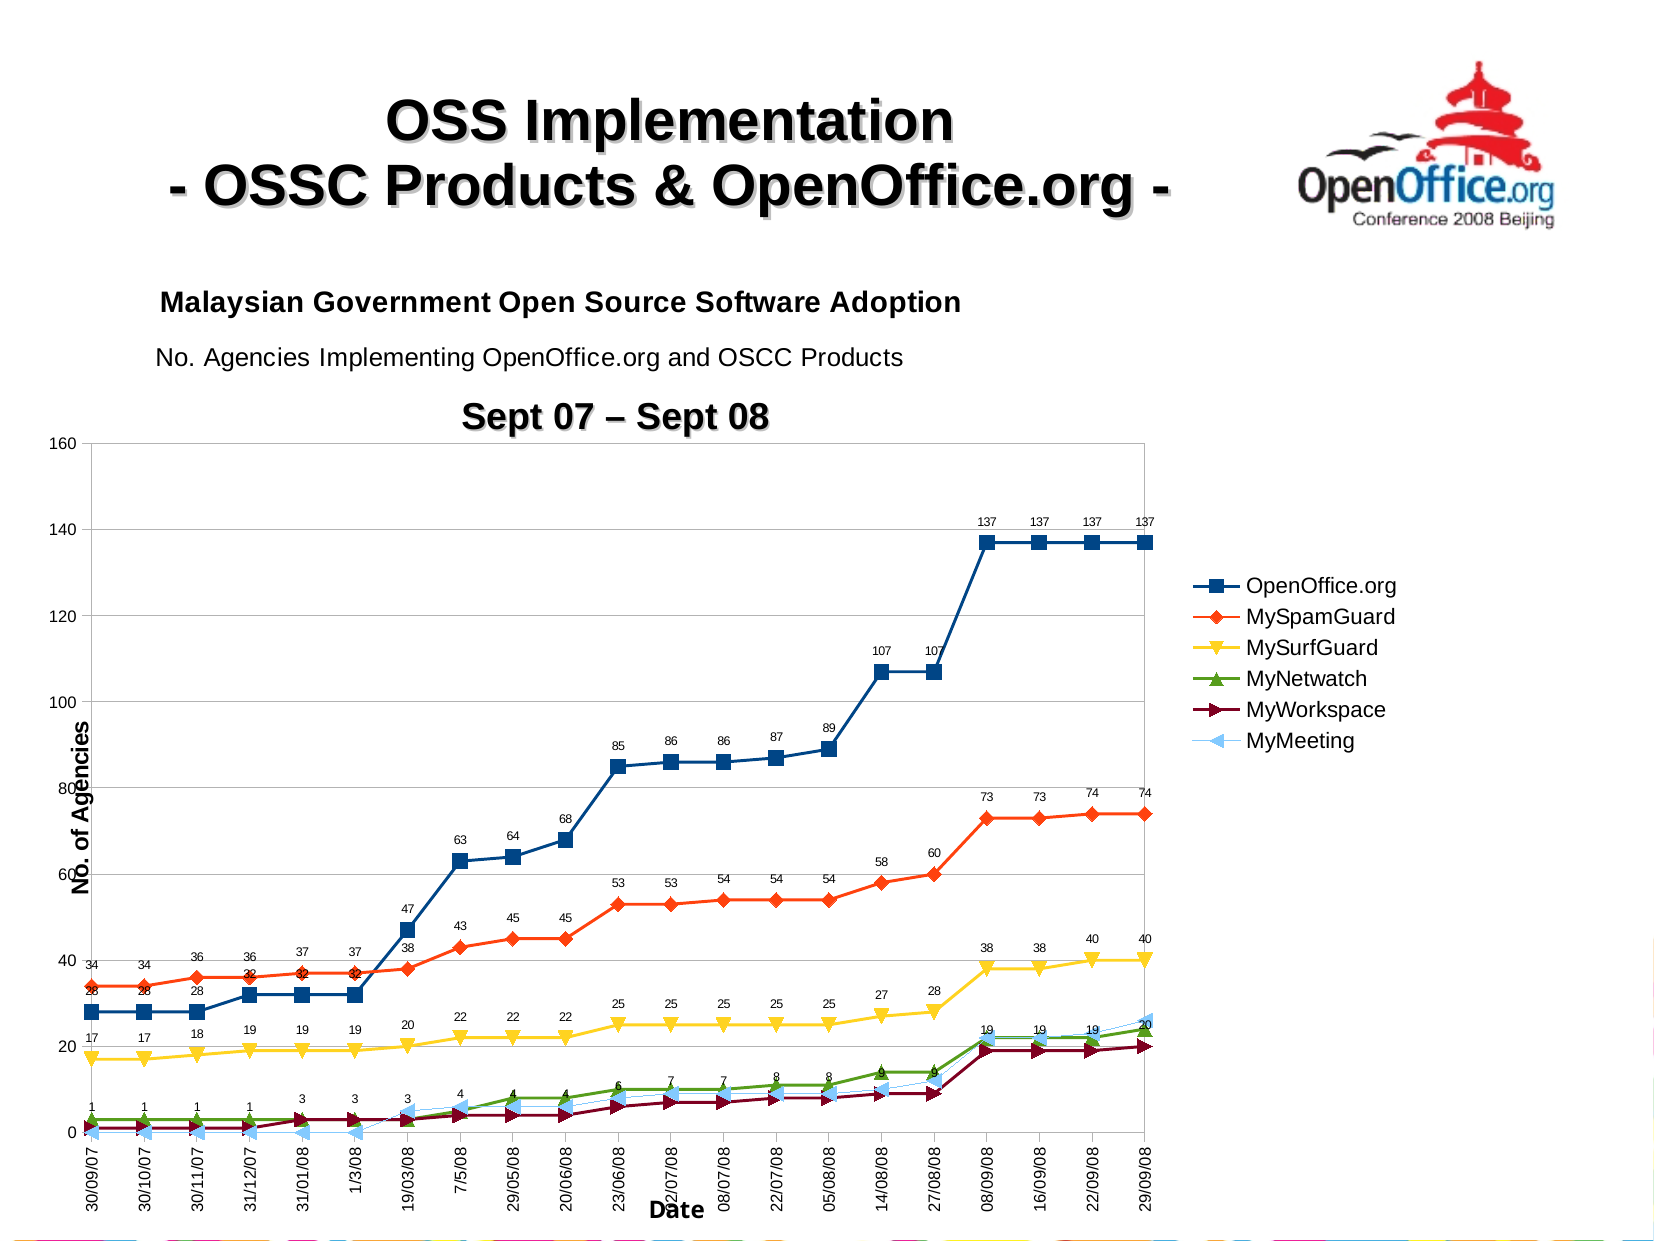

# OSS Implementation - OSSC Products & OpenOffice.org -
### Chart: Malaysian Government Open Source Software Adoption
No. Agencies Implementing OpenOffice.org and OSCC Products
| Category | OpenOffice.org | MySpamGuard | MySurfGuard | MyNetwatch | MyWorkspace | MyMeeting |
|---|---|---|---|---|---|---|
| 30/09/07 | 28.0 | 34.0 | 17.0 | 3.0 | 1.0 | 0.0 |
| 30/10/07 | 28.0 | 34.0 | 17.0 | 3.0 | 1.0 | 0.0 |
| 30/11/07 | 28.0 | 36.0 | 18.0 | 3.0 | 1.0 | 0.0 |
| 31/12/07 | 32.0 | 36.0 | 19.0 | 3.0 | 1.0 | 0.0 |
| 31/01/08 | 32.0 | 37.0 | 19.0 | 3.0 | 3.0 | 0.0 |
| 1/3/08 | 32.0 | 37.0 | 19.0 | 3.0 | 3.0 | 0.0 |
| 19/03/08 | 47.0 | 38.0 | 20.0 | 3.0 | 3.0 | 5.0 |
| 7/5/08 | 63.0 | 43.0 | 22.0 | 5.0 | 4.0 | 6.0 |
| 29/05/08 | 64.0 | 45.0 | 22.0 | 8.0 | 4.0 | 6.0 |
| 20/06/08 | 68.0 | 45.0 | 22.0 | 8.0 | 4.0 | 6.0 |
| 23/06/08 | 85.0 | 53.0 | 25.0 | 10.0 | 6.0 | 8.0 |
| 02/07/08 | 86.0 | 53.0 | 25.0 | 10.0 | 7.0 | 9.0 |
| 08/07/08 | 86.0 | 54.0 | 25.0 | 10.0 | 7.0 | 9.0 |
| 22/07/08 | 87.0 | 54.0 | 25.0 | 11.0 | 8.0 | 9.0 |
| 05/08/08 | 89.0 | 54.0 | 25.0 | 11.0 | 8.0 | 9.0 |
| 14/08/08 | 107.0 | 58.0 | 27.0 | 14.0 | 9.0 | 10.0 |
| 27/08/08 | 107.0 | 60.0 | 28.0 | 14.0 | 9.0 | 12.0 |
| 08/09/08 | 137.0 | 73.0 | 38.0 | 22.0 | 19.0 | 22.0 |
| 16/09/08 | 137.0 | 73.0 | 38.0 | 22.0 | 19.0 | 22.0 |
| 22/09/08 | 137.0 | 74.0 | 40.0 | 22.0 | 19.0 | 23.0 |
| 29/09/08 | 137.0 | 74.0 | 40.0 | 24.0 | 20.0 | 26.0 |Sept 07 – Sept 08